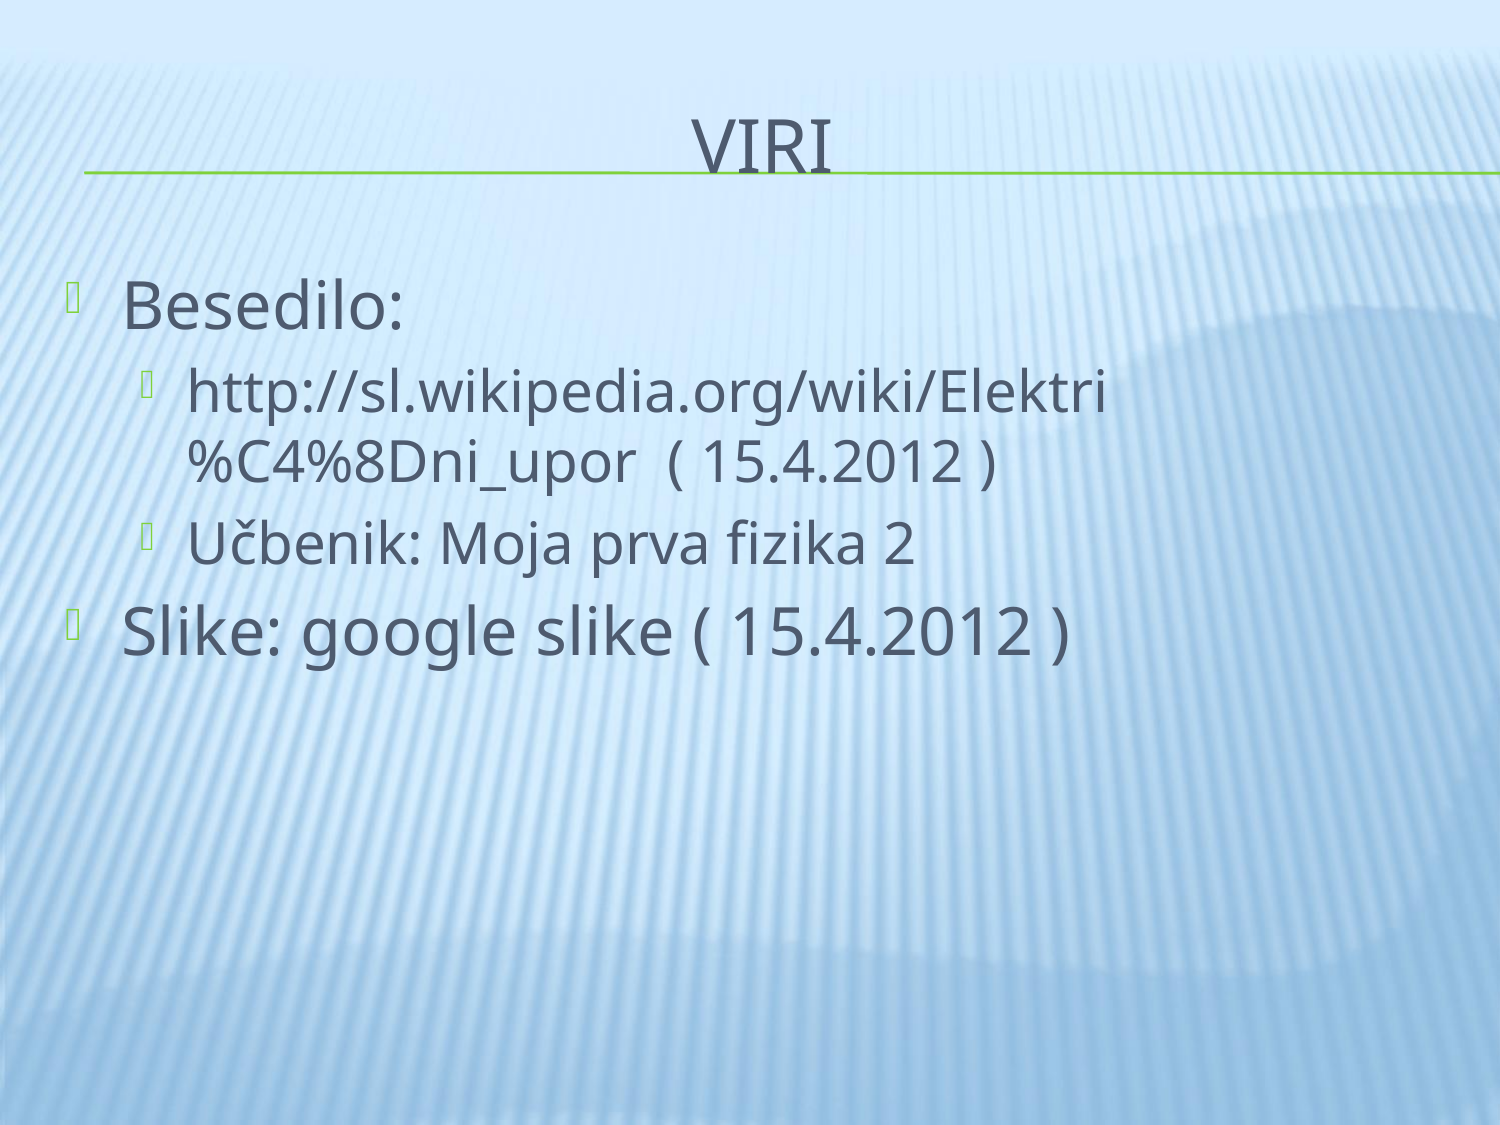

# viri
Besedilo:
http://sl.wikipedia.org/wiki/Elektri%C4%8Dni_upor ( 15.4.2012 )
Učbenik: Moja prva fizika 2
Slike: google slike ( 15.4.2012 )